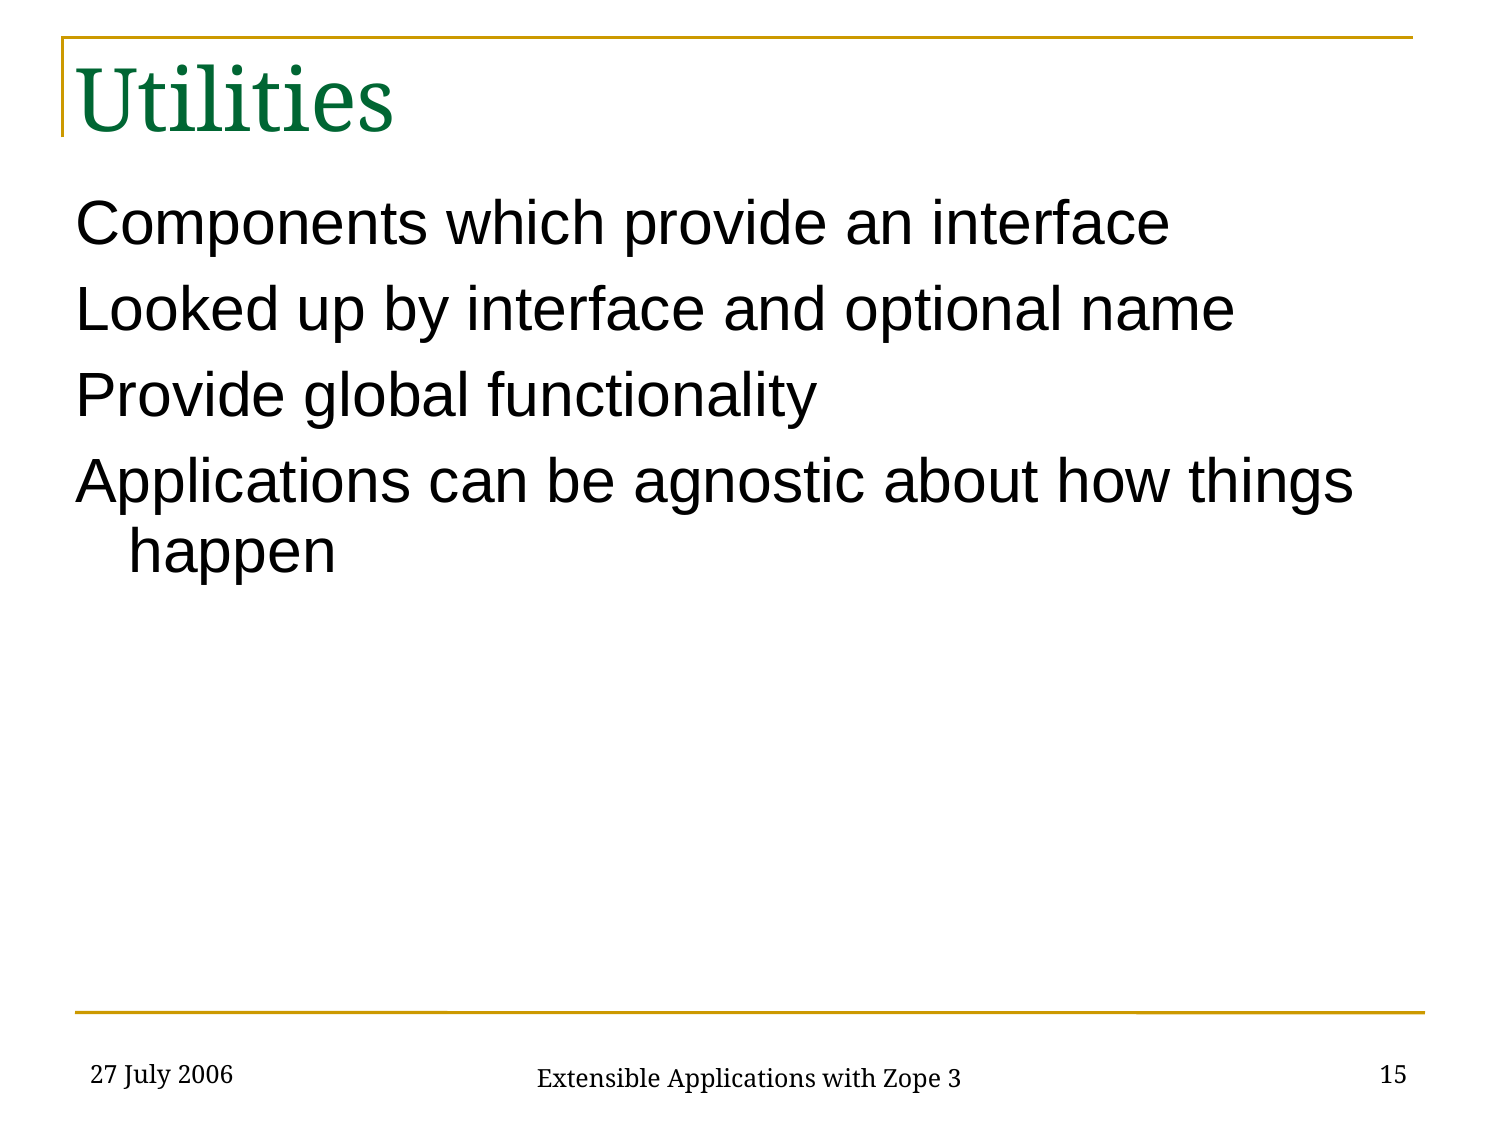

# Utilities
Components which provide an interface
Looked up by interface and optional name
Provide global functionality
Applications can be agnostic about how things happen
Extensible Applications with Zope 3
27 July 2006
15